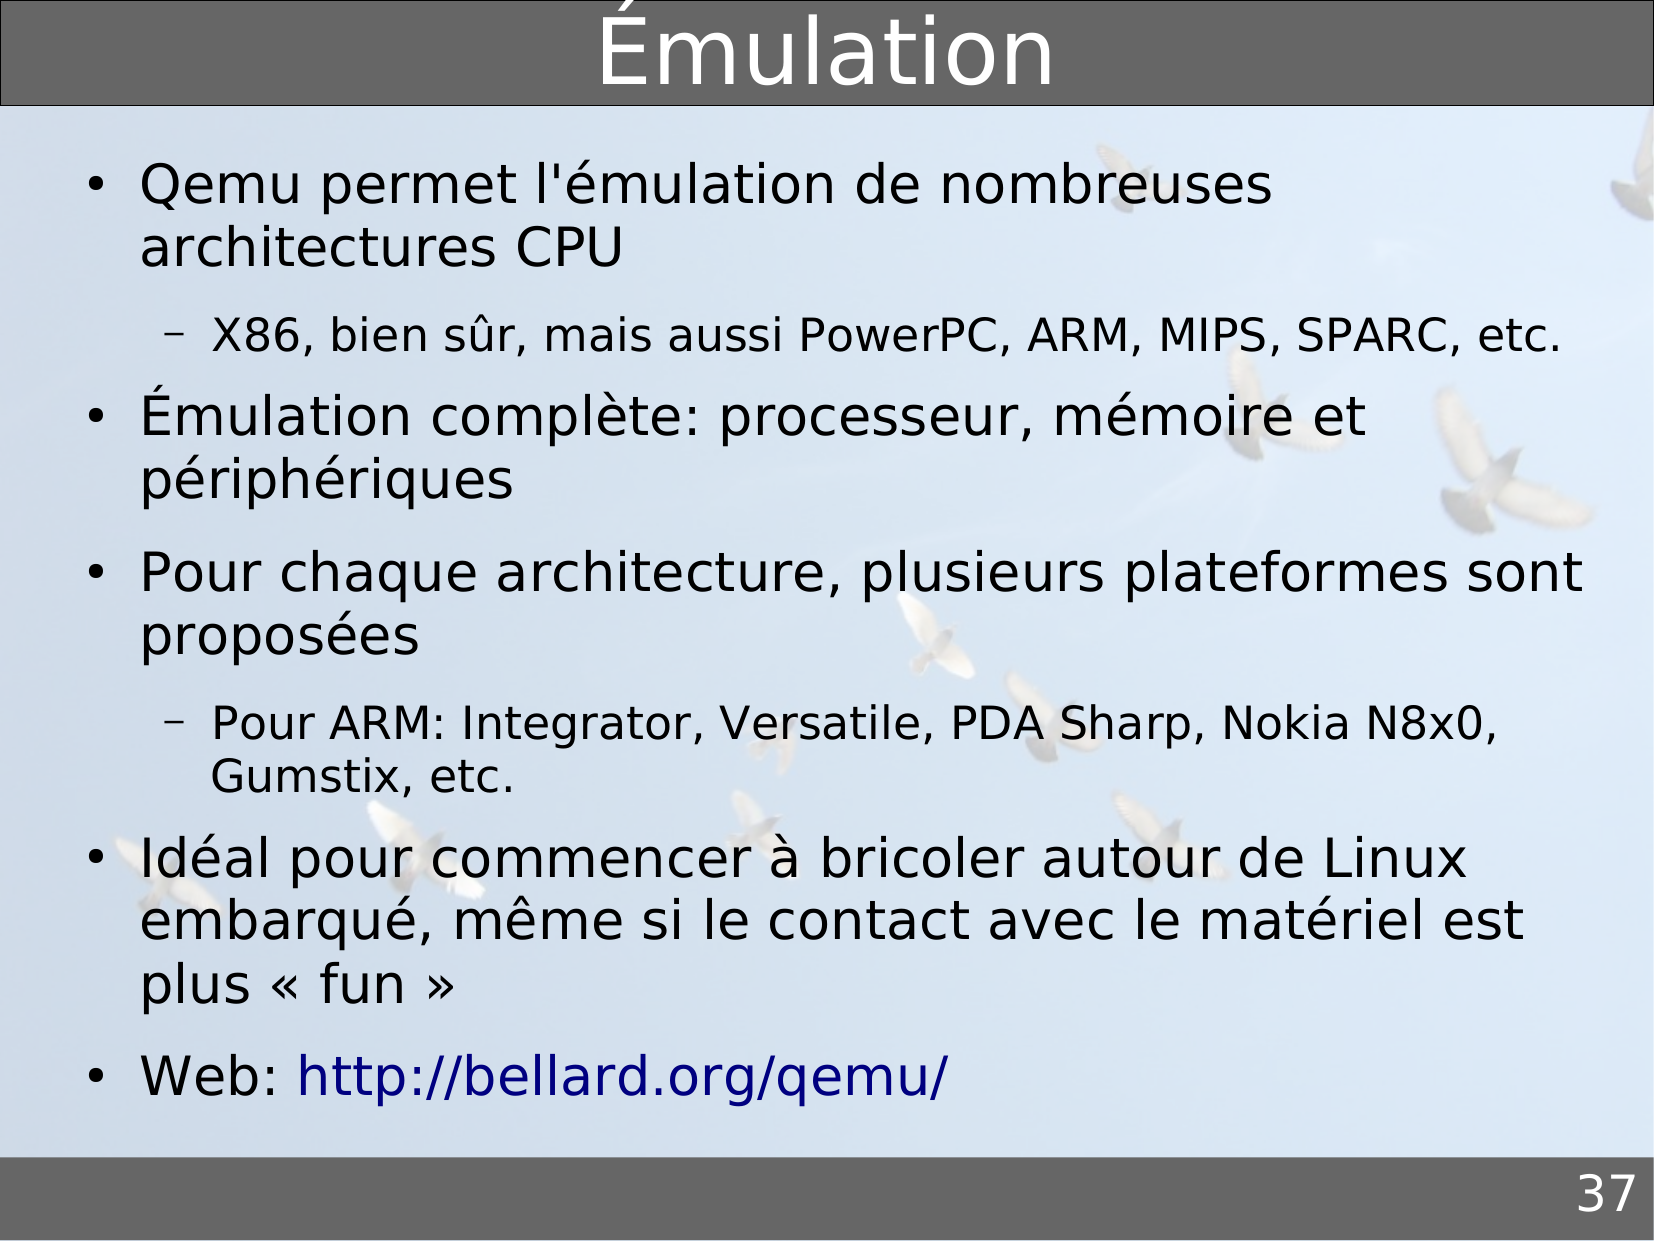

# Émulation
Qemu permet l'émulation de nombreuses architectures CPU
X86, bien sûr, mais aussi PowerPC, ARM, MIPS, SPARC, etc.
Émulation complète: processeur, mémoire et périphériques
Pour chaque architecture, plusieurs plateformes sont proposées
Pour ARM: Integrator, Versatile, PDA Sharp, Nokia N8x0, Gumstix, etc.
Idéal pour commencer à bricoler autour de Linux embarqué, même si le contact avec le matériel est plus « fun »
Web: http://bellard.org/qemu/